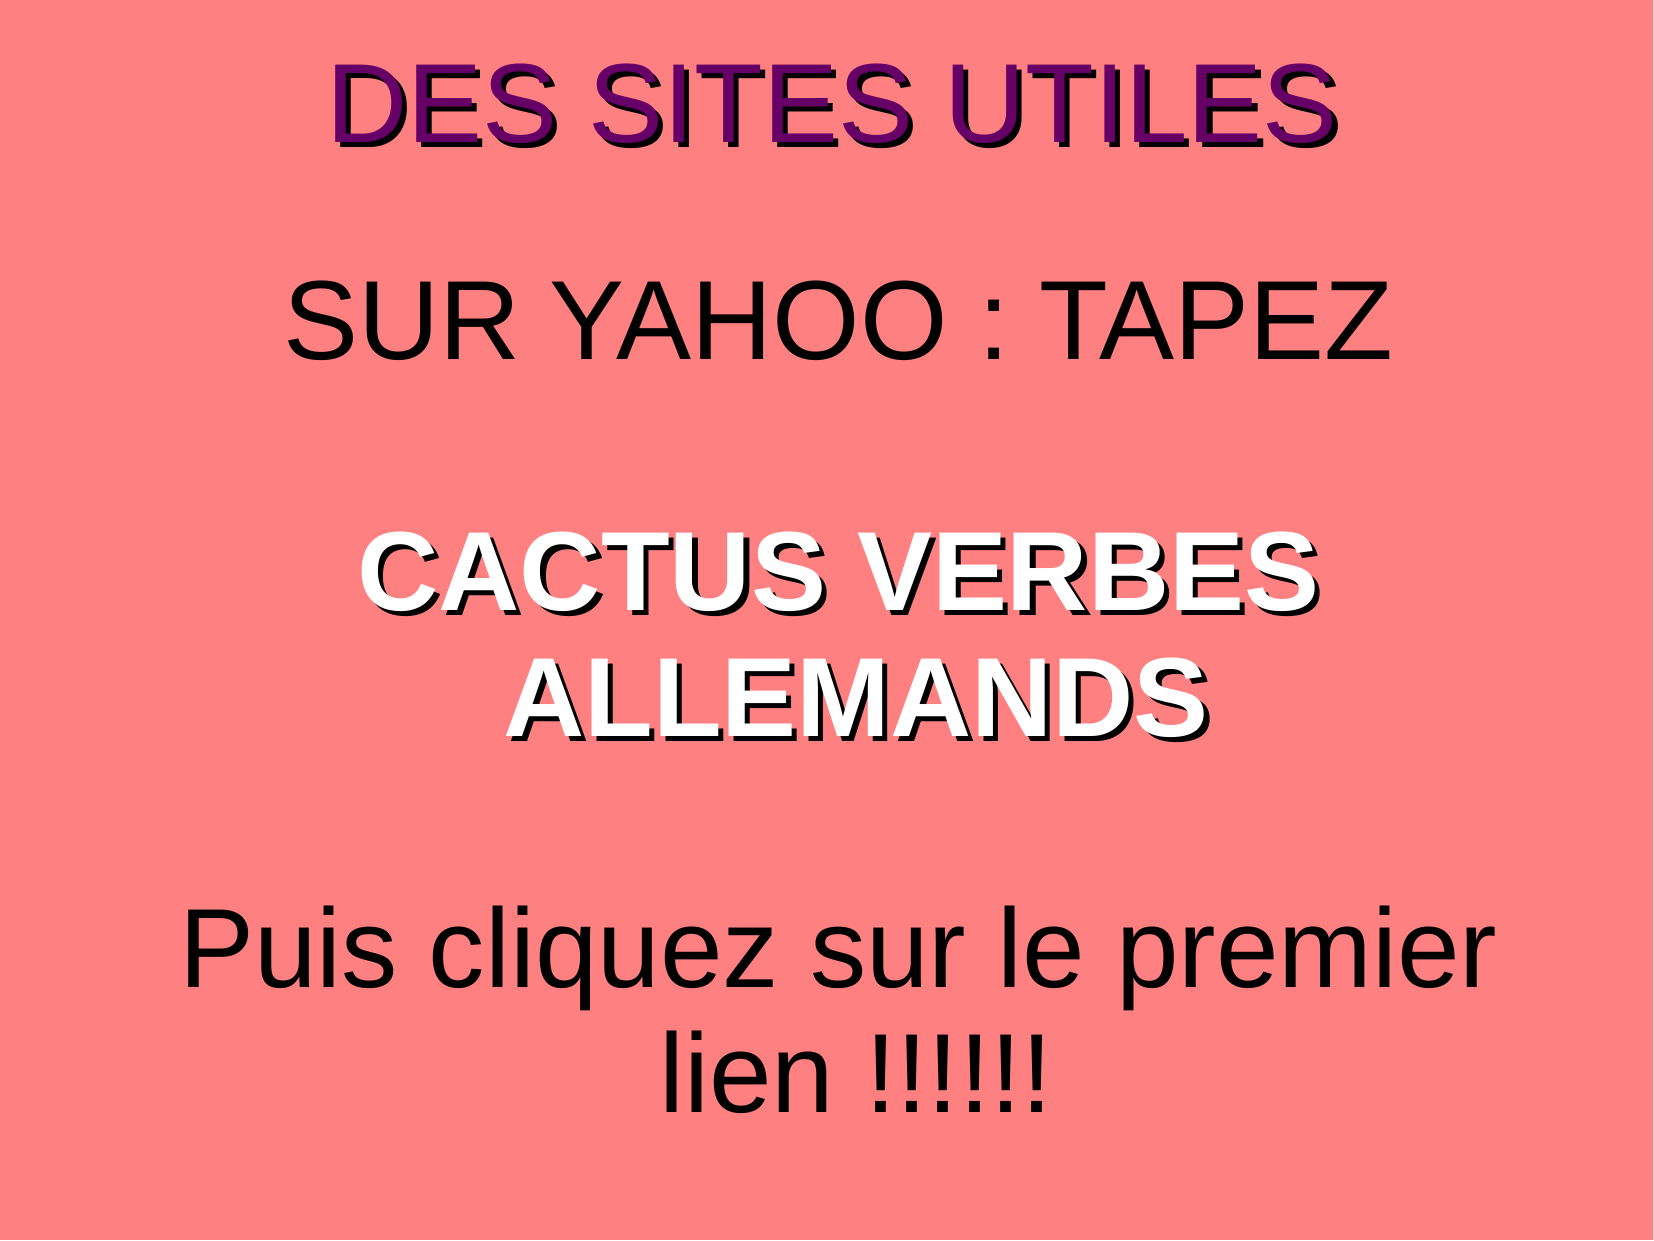

# DES SITES UTILES
SUR YAHOO : TAPEZ
CACTUS VERBES ALLEMANDS
Puis cliquez sur le premier lien !!!!!!